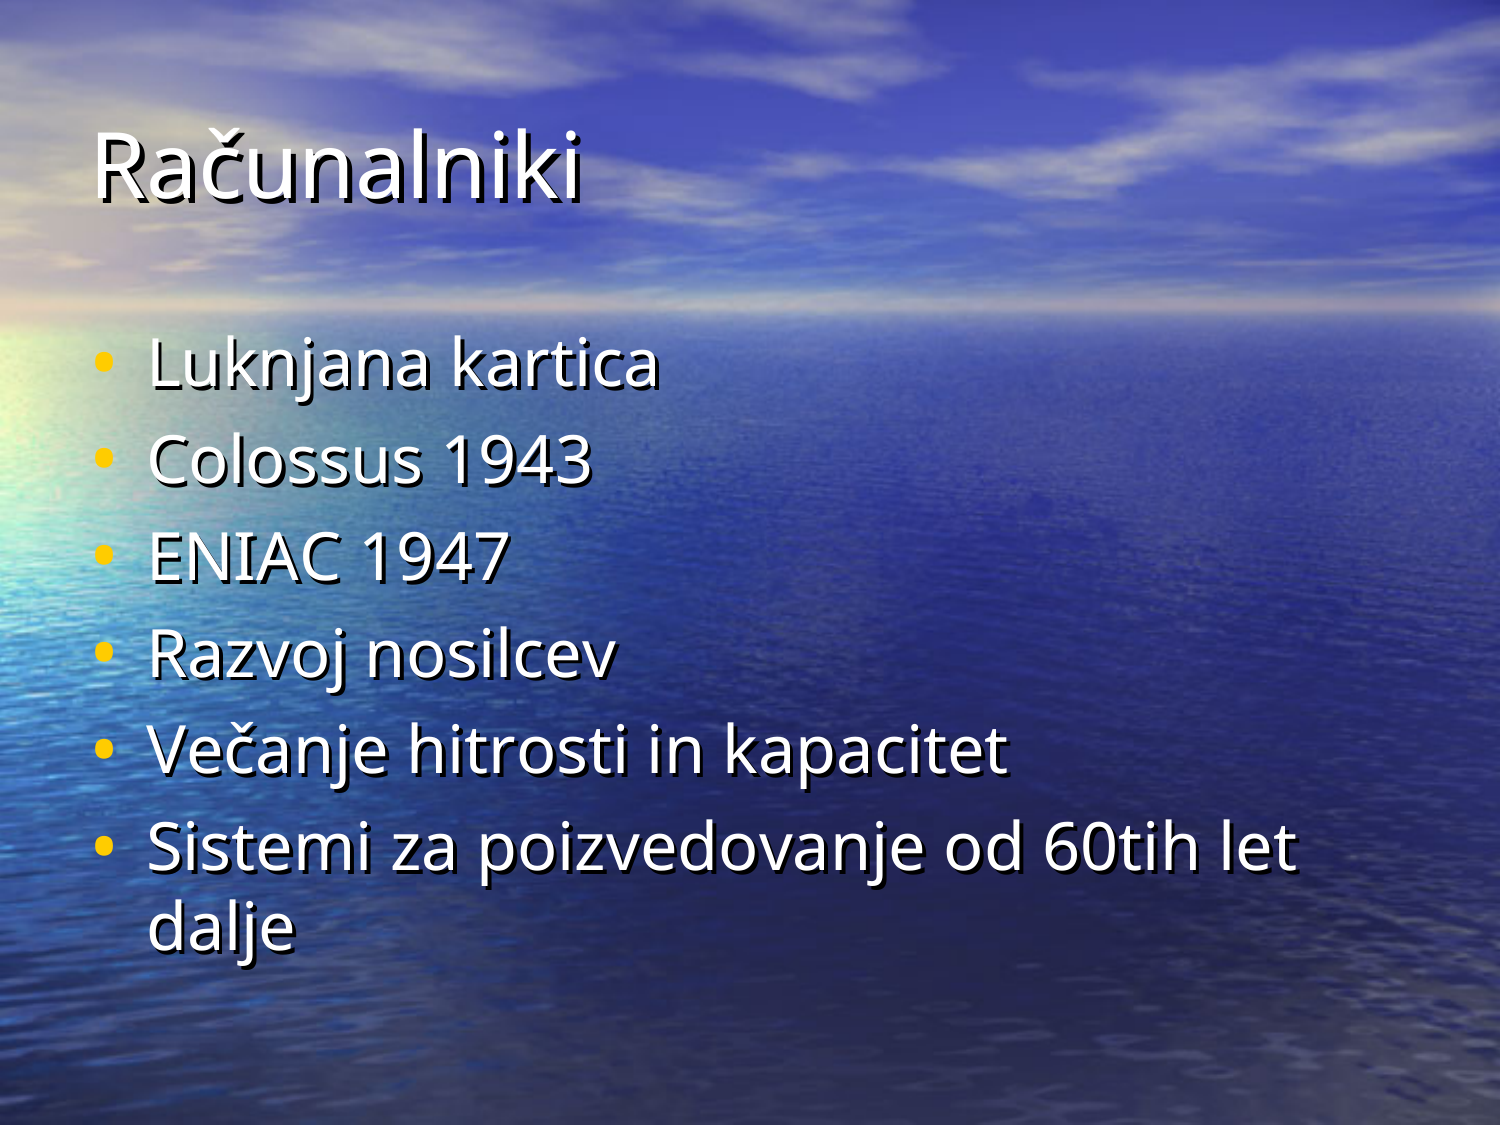

# Računalniki
Luknjana kartica
Colossus 1943
ENIAC 1947
Razvoj nosilcev
Večanje hitrosti in kapacitet
Sistemi za poizvedovanje od 60tih let dalje